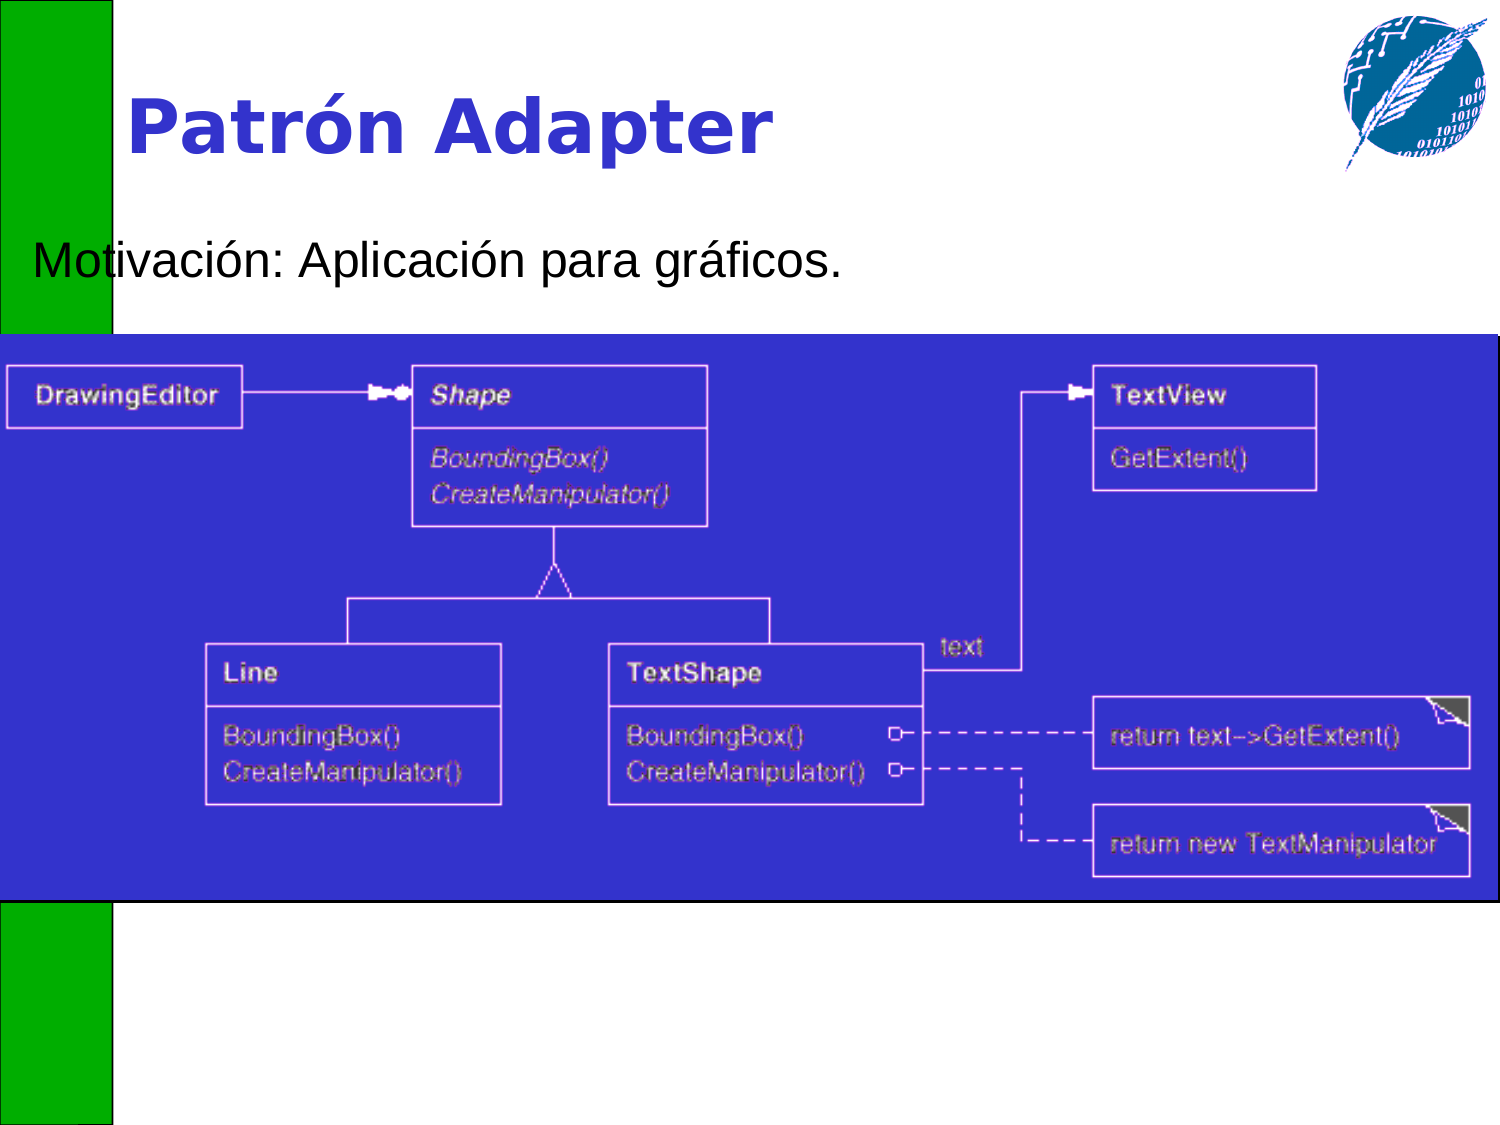

# Patrón Adapter
Motivación: Aplicación para gráficos.